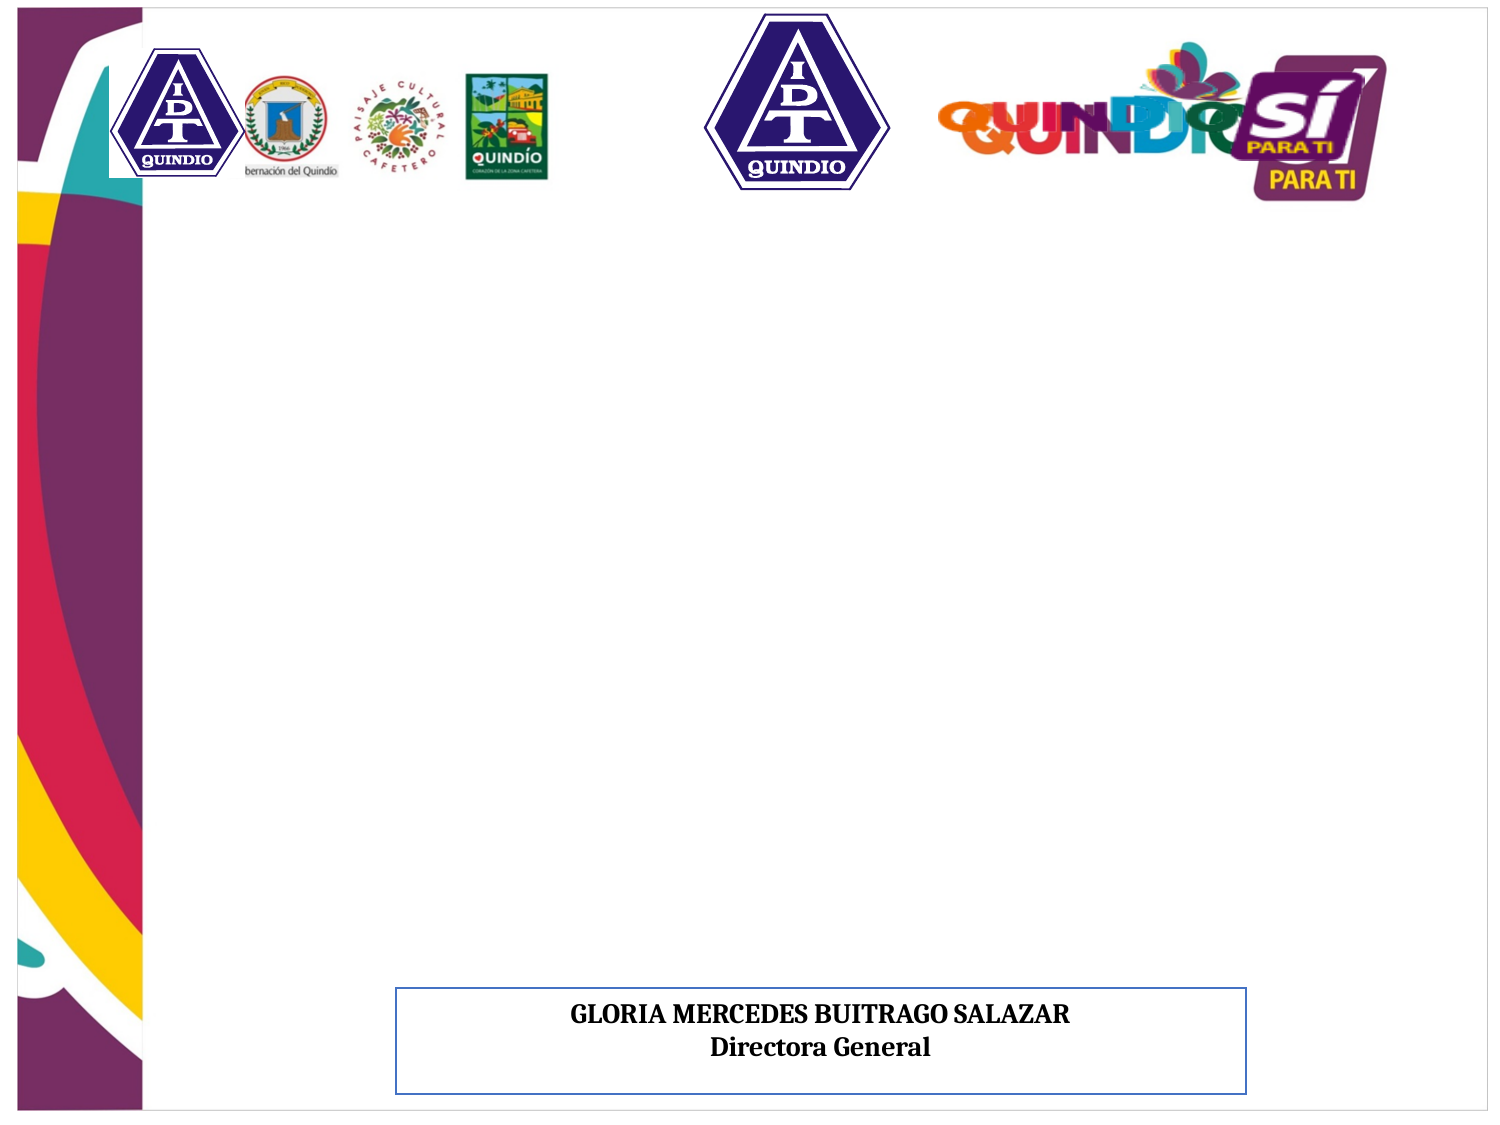

### Chart
| Category | |
|---|---|#
GLORIA MERCEDES BUITRAGO SALAZAR
Directora General